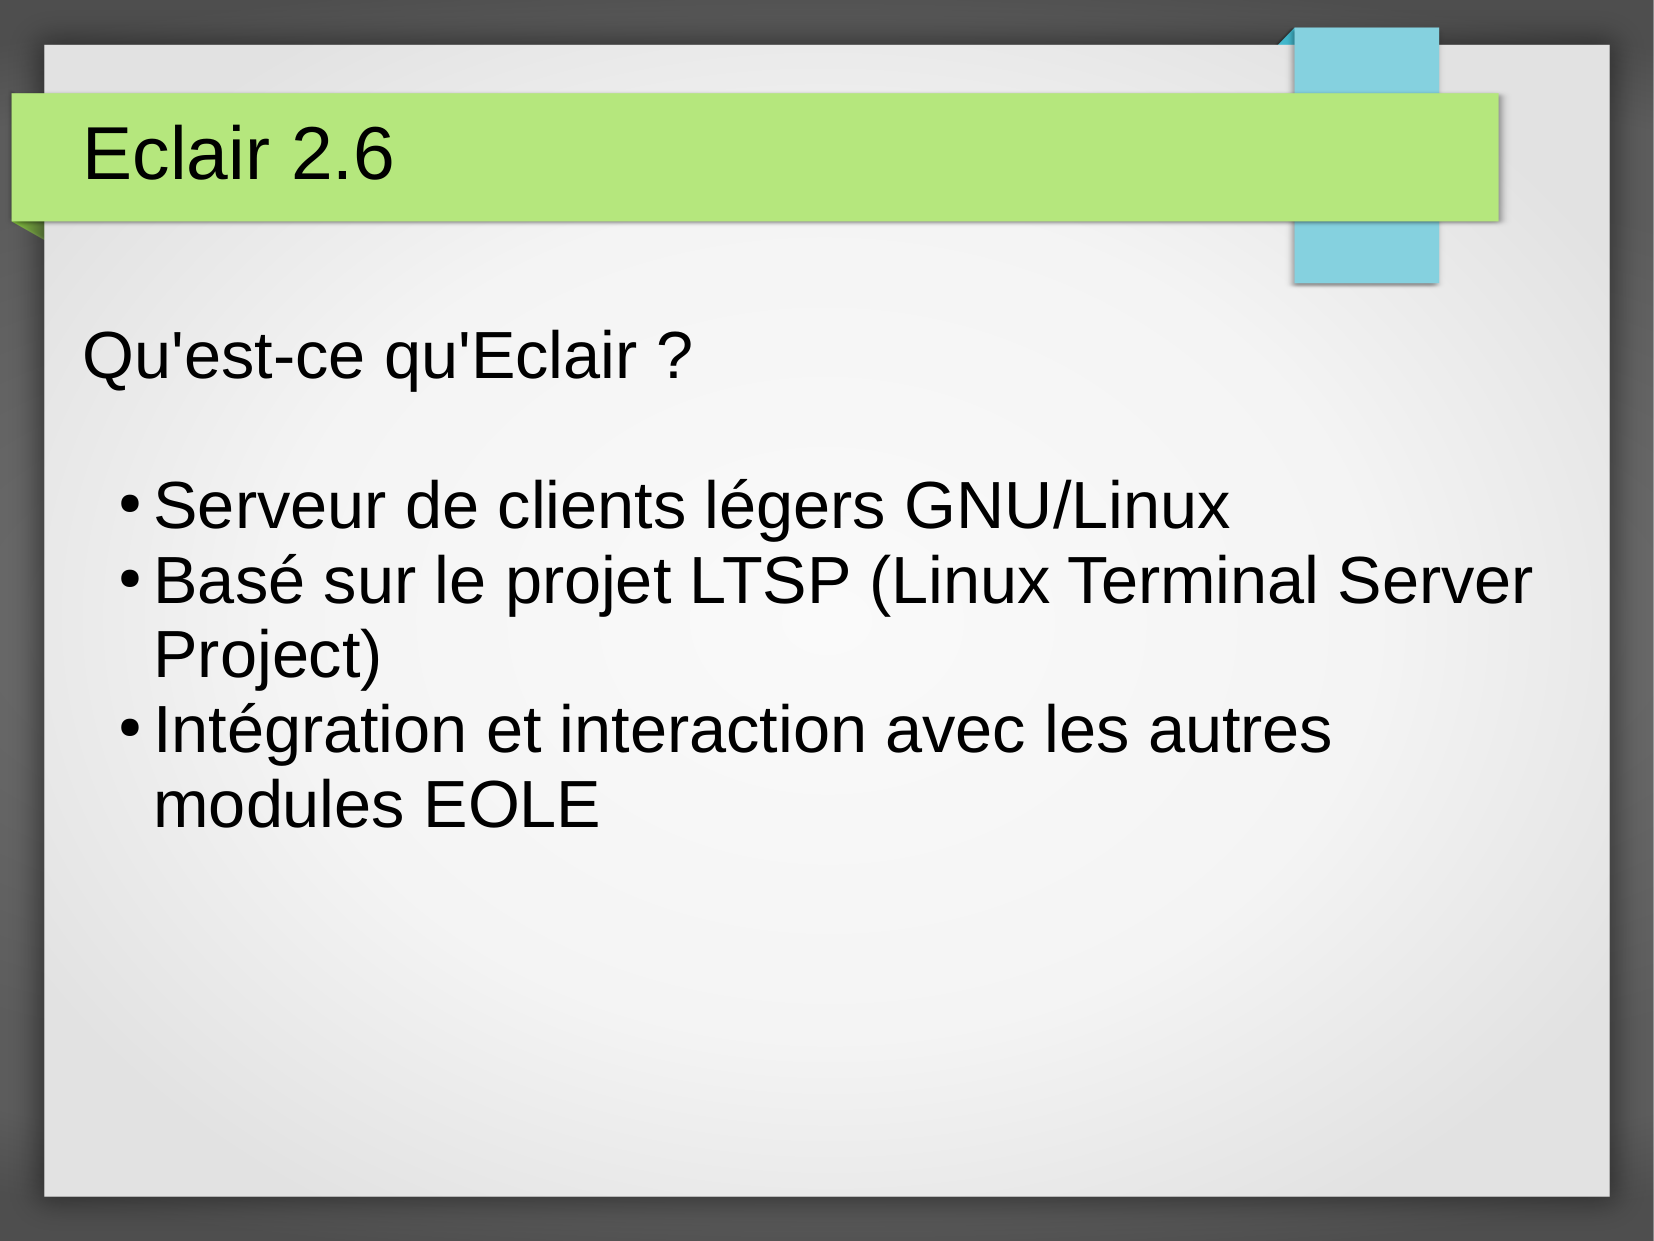

# Eclair 2.6
Qu'est-ce qu'Eclair ?
Serveur de clients légers GNU/Linux
Basé sur le projet LTSP (Linux Terminal Server Project)
Intégration et interaction avec les autres modules EOLE